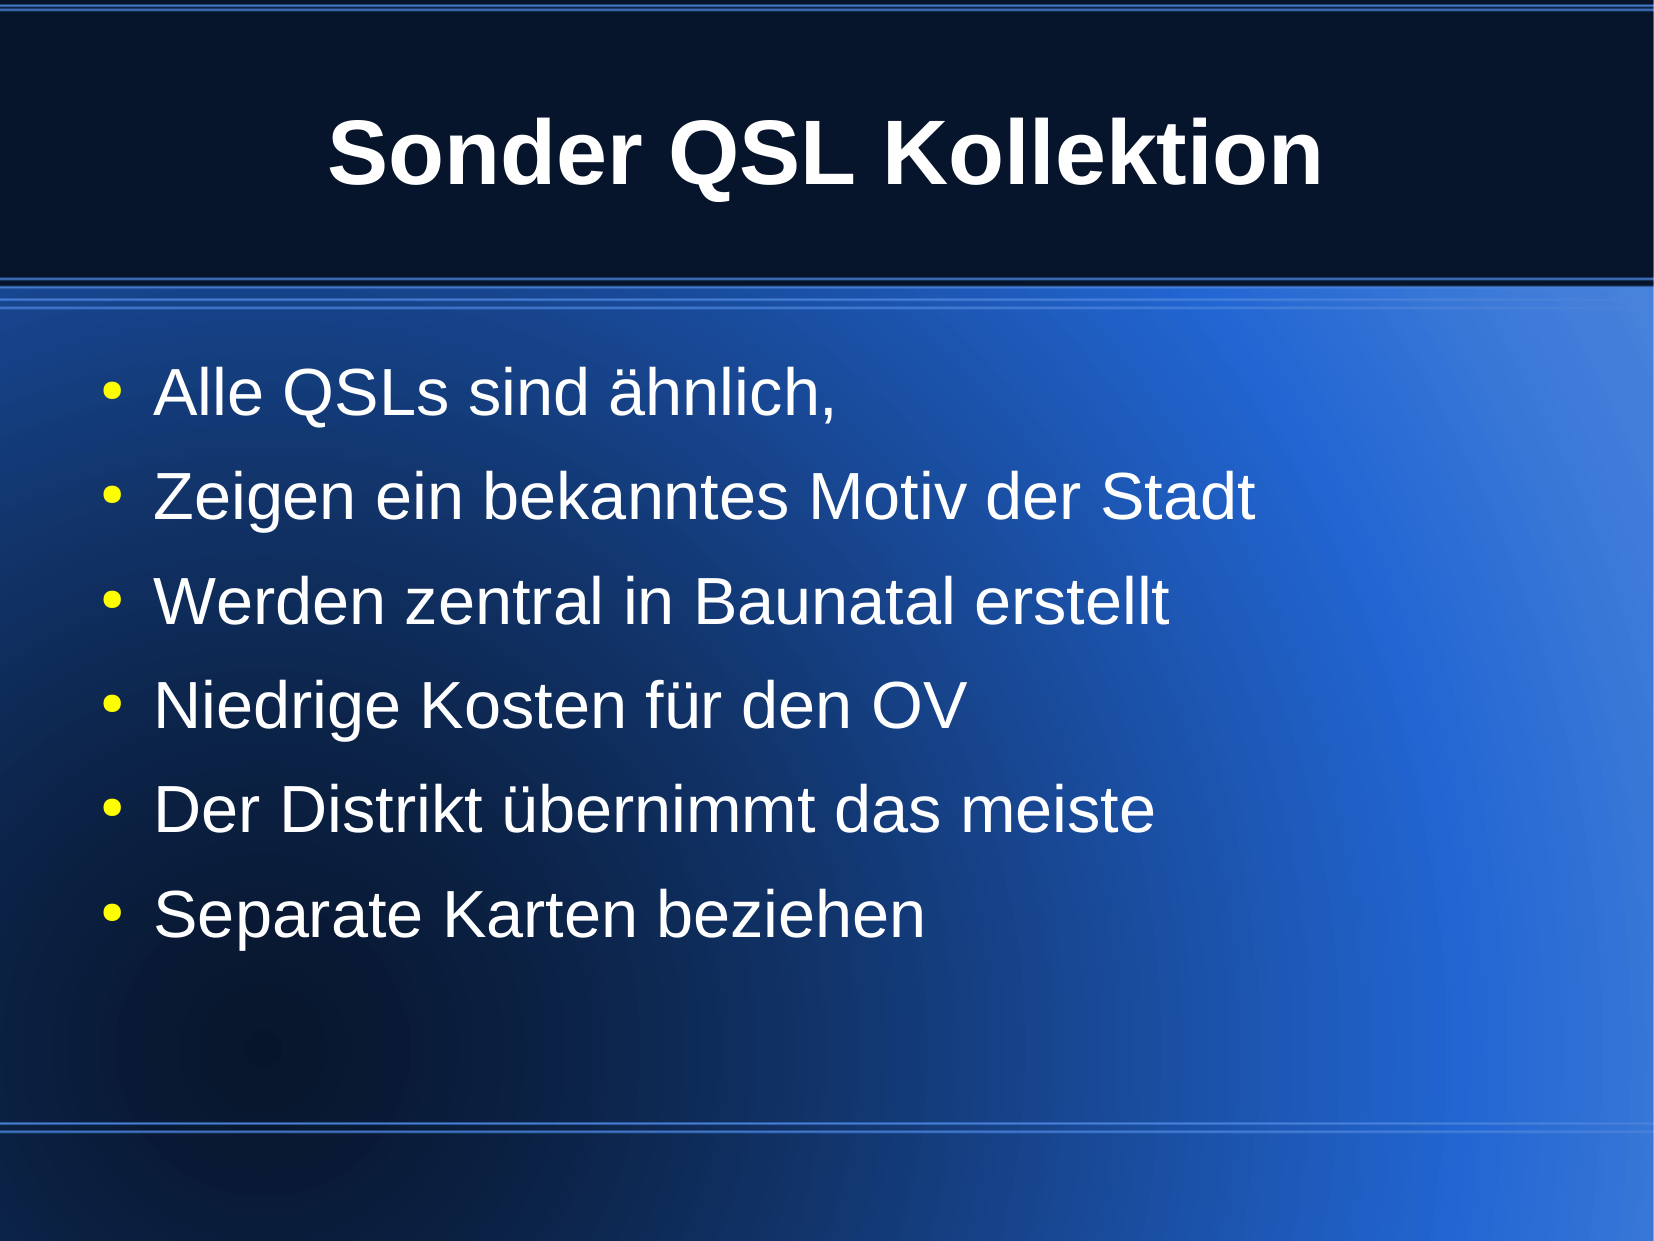

# Sonder QSL Kollektion
Alle QSLs sind ähnlich,
Zeigen ein bekanntes Motiv der Stadt
Werden zentral in Baunatal erstellt
Niedrige Kosten für den OV
Der Distrikt übernimmt das meiste
Separate Karten beziehen